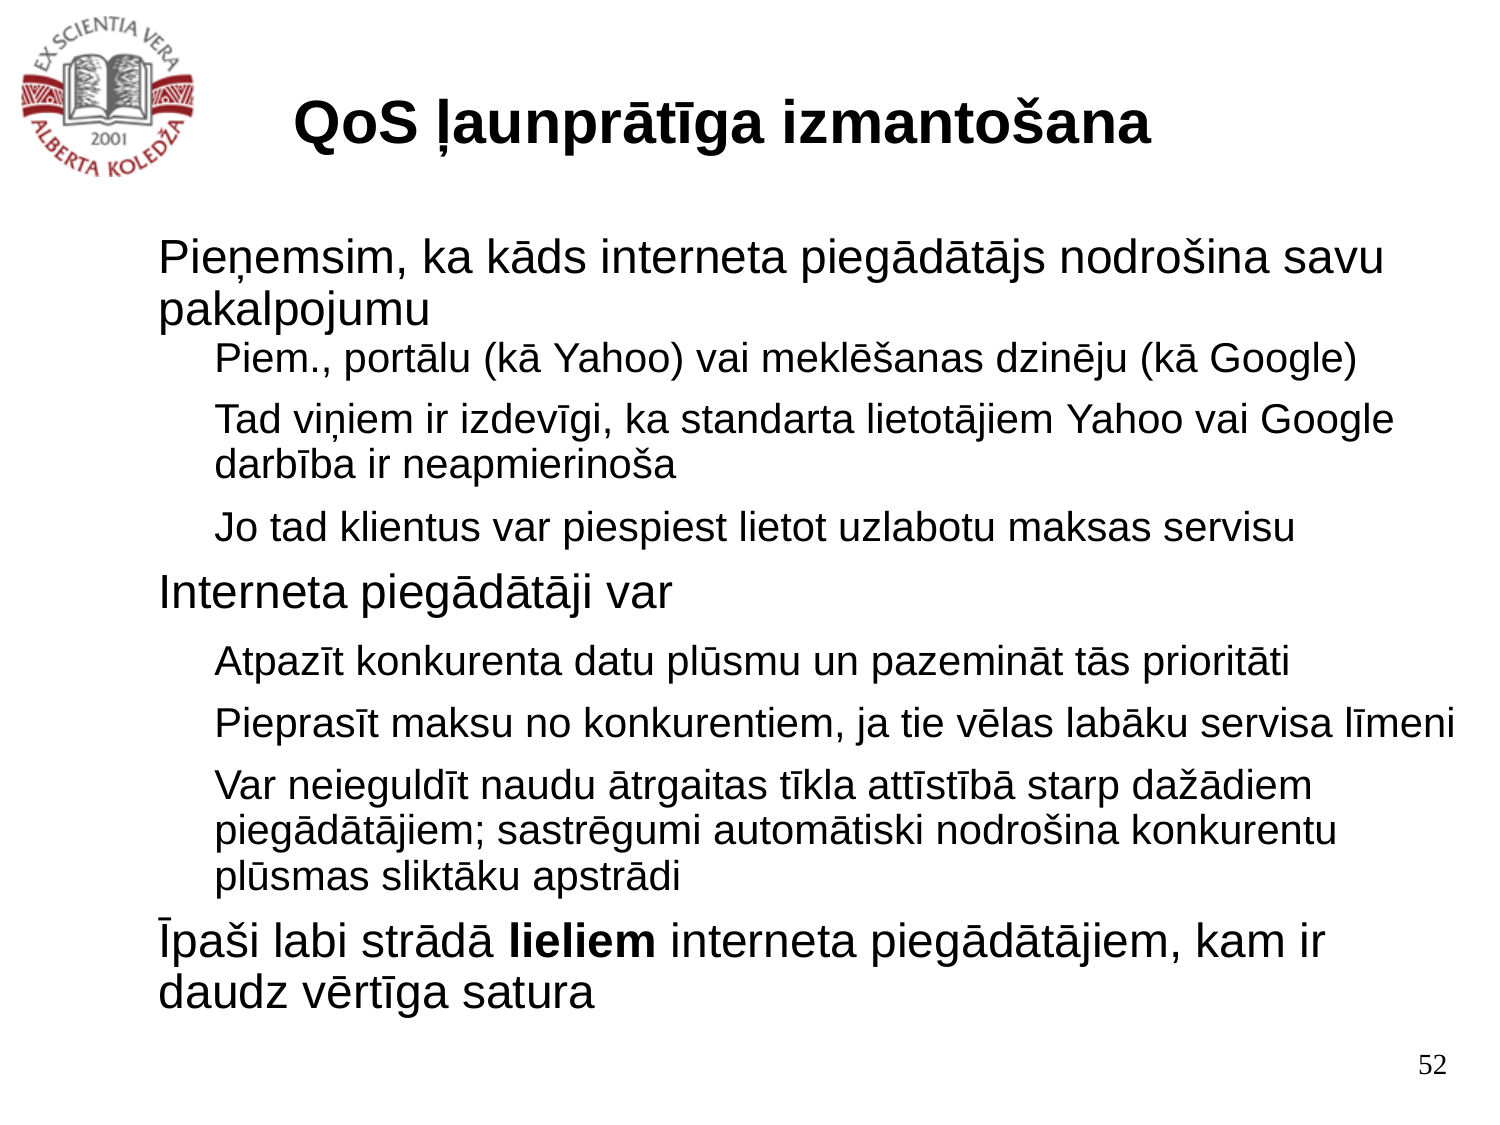

# QoS ļaunprātīga izmantošana
Pieņemsim, ka kāds interneta piegādātājs nodrošina savu pakalpojumu
Piem., portālu (kā Yahoo) vai meklēšanas dzinēju (kā Google)
Tad viņiem ir izdevīgi, ka standarta lietotājiem Yahoo vai Google darbība ir neapmierinoša
Jo tad klientus var piespiest lietot uzlabotu maksas servisu
Interneta piegādātāji var
Atpazīt konkurenta datu plūsmu un pazemināt tās prioritāti
Pieprasīt maksu no konkurentiem, ja tie vēlas labāku servisa līmeni
Var neieguldīt naudu ātrgaitas tīkla attīstībā starp dažādiem piegādātājiem; sastrēgumi automātiski nodrošina konkurentu plūsmas sliktāku apstrādi
Īpaši labi strādā lieliem interneta piegādātājiem, kam ir daudz vērtīga satura